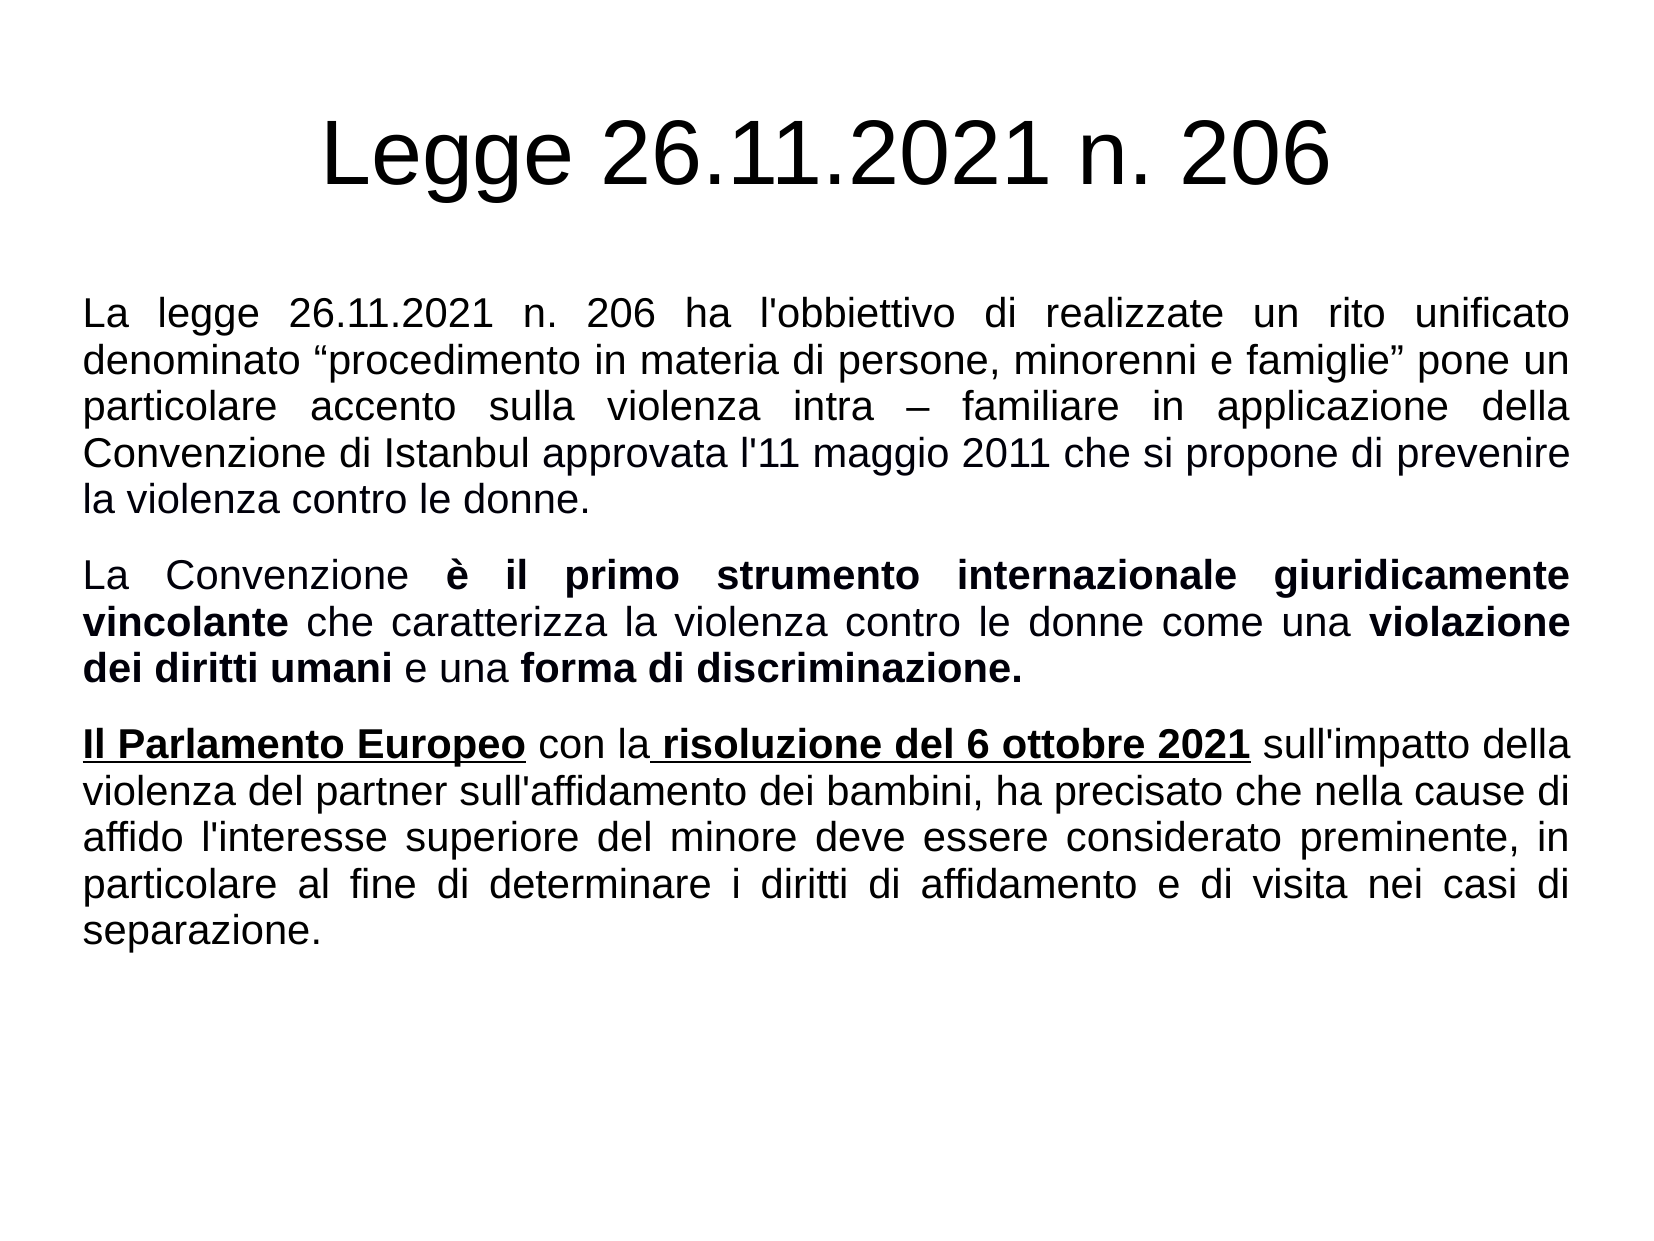

# Legge 26.11.2021 n. 206
La legge 26.11.2021 n. 206 ha l'obbiettivo di realizzate un rito unificato denominato “procedimento in materia di persone, minorenni e famiglie” pone un particolare accento sulla violenza intra – familiare in applicazione della Convenzione di Istanbul approvata l'11 maggio 2011 che si propone di prevenire la violenza contro le donne.
La Convenzione è il primo strumento internazionale giuridicamente vincolante che caratterizza la violenza contro le donne come una violazione dei diritti umani e una forma di discriminazione.
Il Parlamento Europeo con la risoluzione del 6 ottobre 2021 sull'impatto della violenza del partner sull'affidamento dei bambini, ha precisato che nella cause di affido l'interesse superiore del minore deve essere considerato preminente, in particolare al fine di determinare i diritti di affidamento e di visita nei casi di separazione.